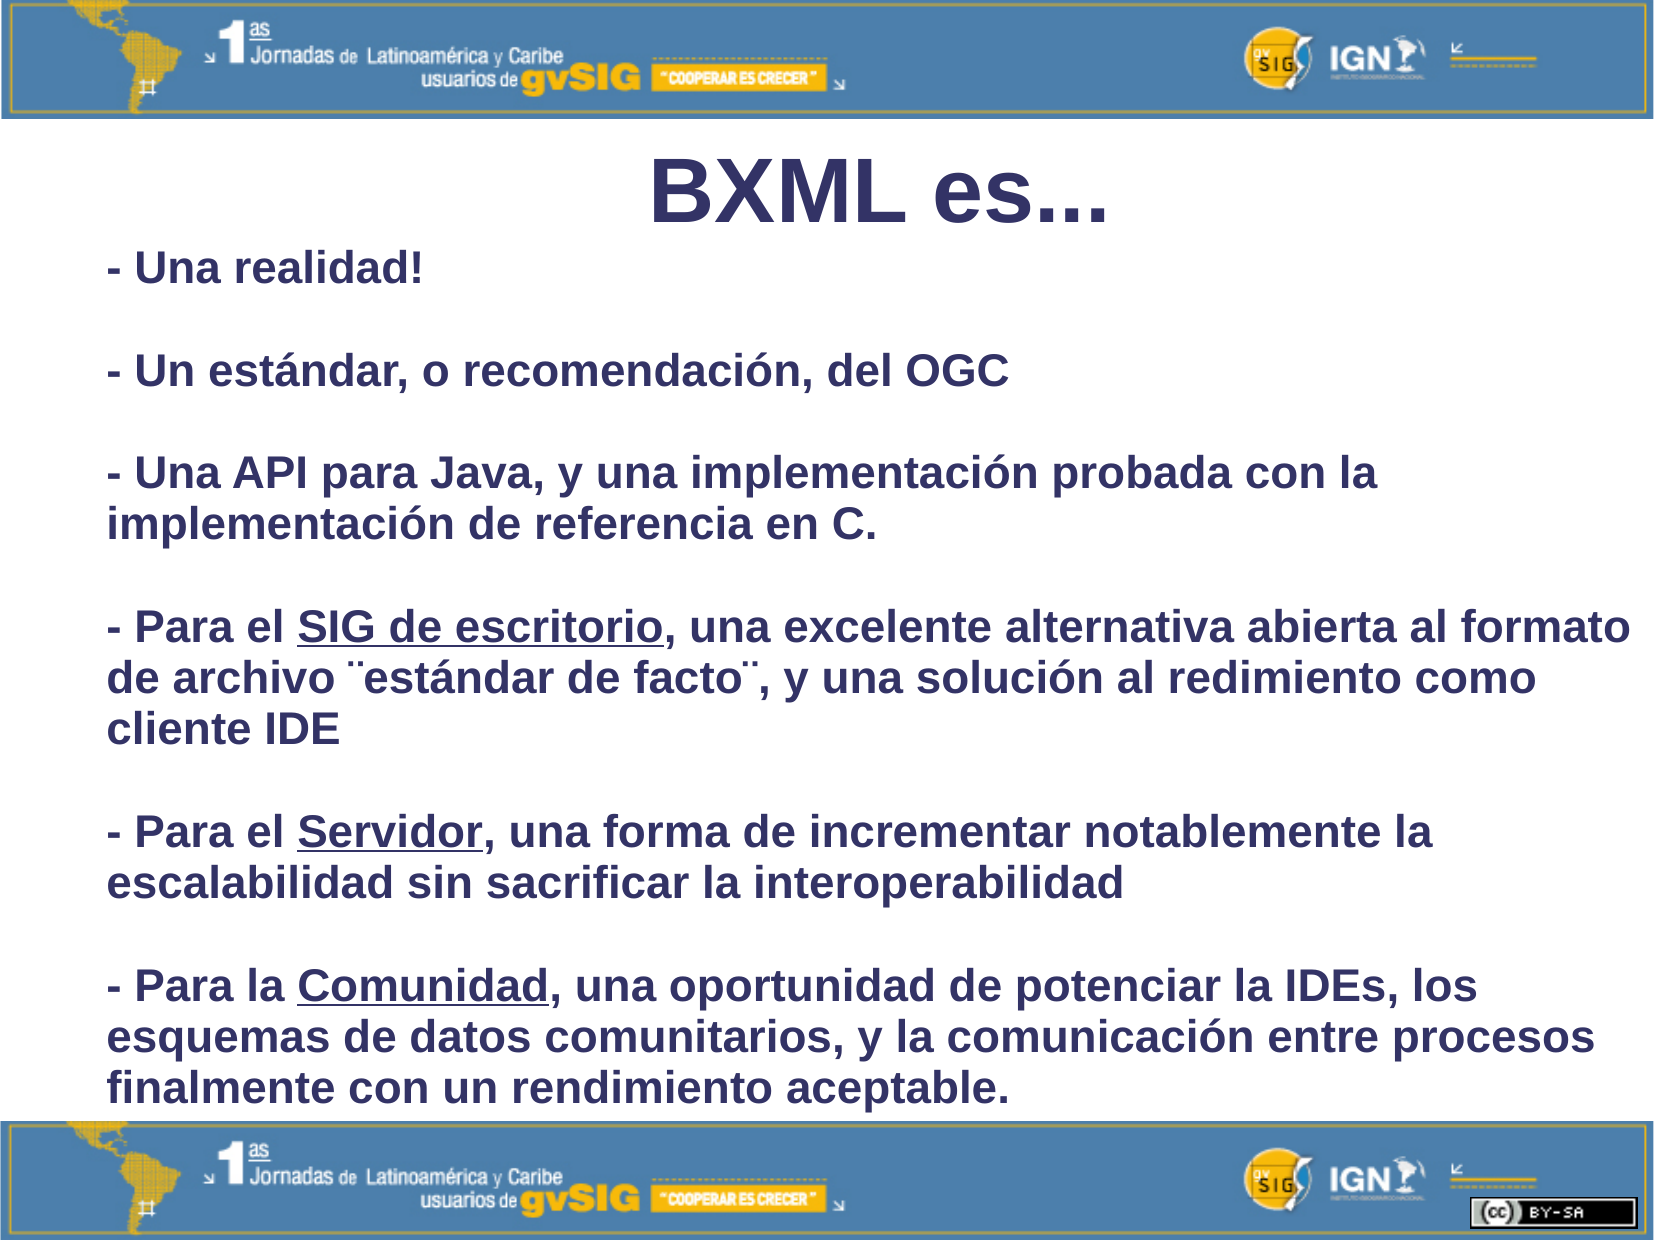

BXML es...
- Una realidad!
- Un estándar, o recomendación, del OGC
- Una API para Java, y una implementación probada con la implementación de referencia en C.
- Para el SIG de escritorio, una excelente alternativa abierta al formato de archivo ¨estándar de facto¨, y una solución al redimiento como cliente IDE
- Para el Servidor, una forma de incrementar notablemente la escalabilidad sin sacrificar la interoperabilidad
- Para la Comunidad, una oportunidad de potenciar la IDEs, los esquemas de datos comunitarios, y la comunicación entre procesos finalmente con un rendimiento aceptable.